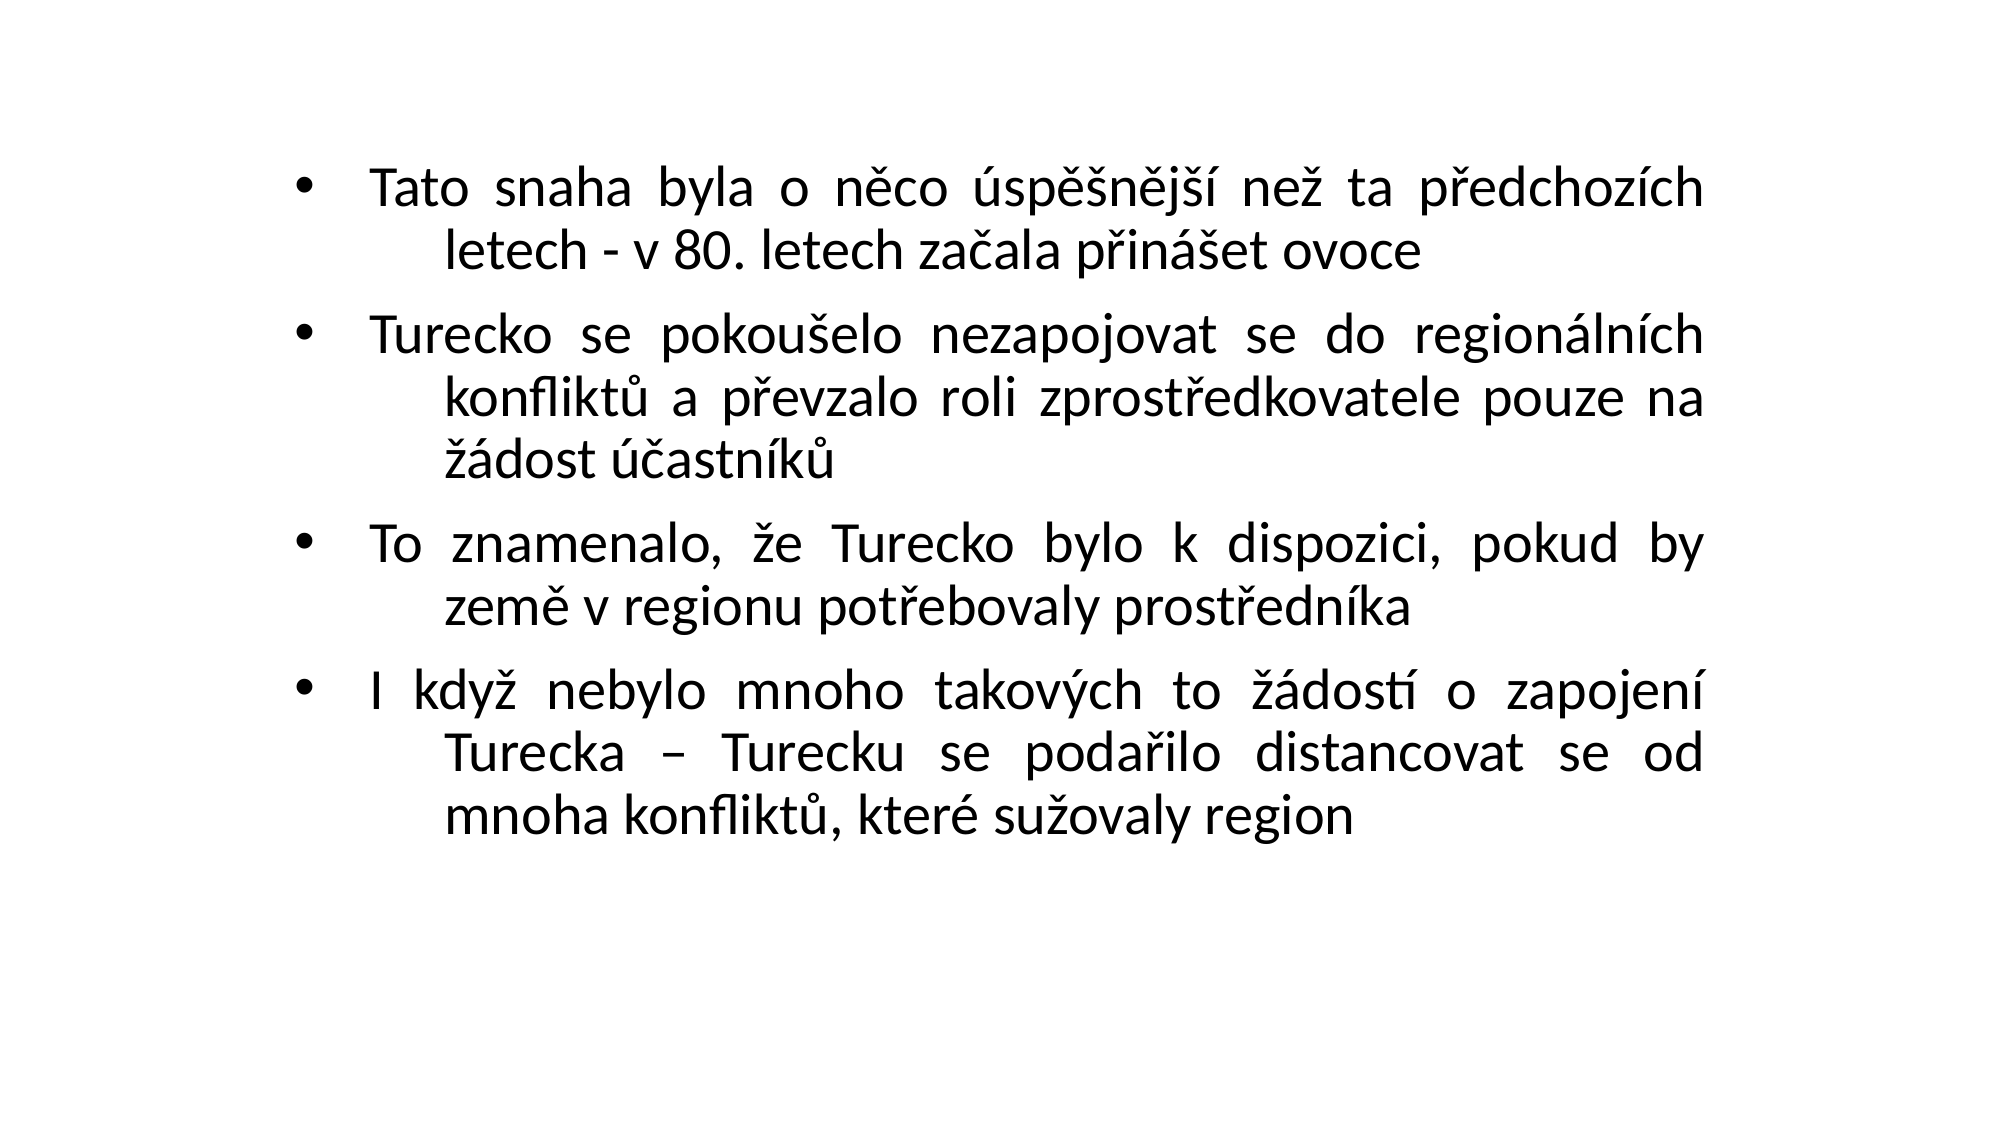

#
Tato snaha byla o něco úspěšnější než ta předchozích letech - v 80. letech začala přinášet ovoce
Turecko se pokoušelo nezapojovat se do regionálních konfliktů a převzalo roli zprostředkovatele pouze na žádost účastníků
To znamenalo, že Turecko bylo k dispozici, pokud by země v regionu potřebovaly prostředníka
I když nebylo mnoho takových to žádostí o zapojení Turecka – Turecku se podařilo distancovat se od mnoha konfliktů, které sužovaly region